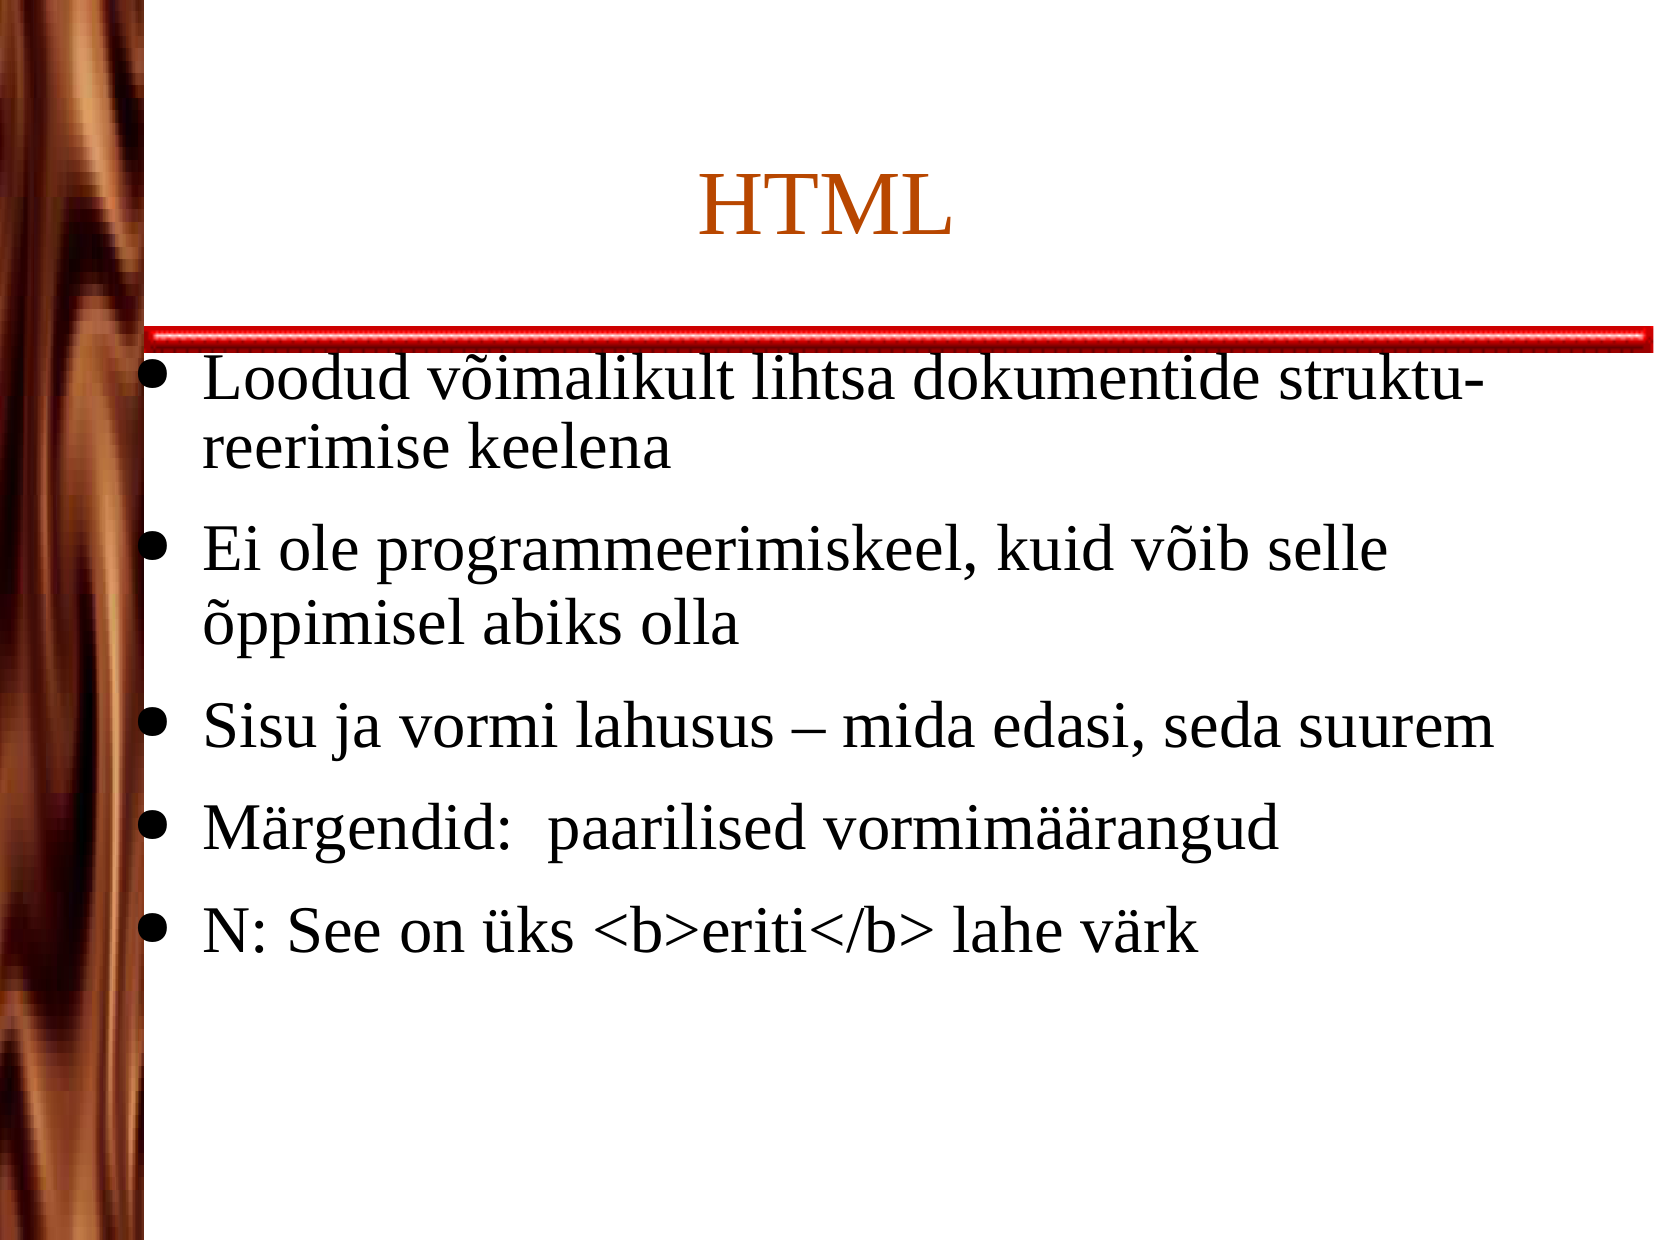

# HTML
Loodud võimalikult lihtsa dokumentide struktu-reerimise keelena
Ei ole programmeerimiskeel, kuid võib selle õppimisel abiks olla
Sisu ja vormi lahusus – mida edasi, seda suurem
Märgendid: paarilised vormimäärangud
N: See on üks <b>eriti</b> lahe värk